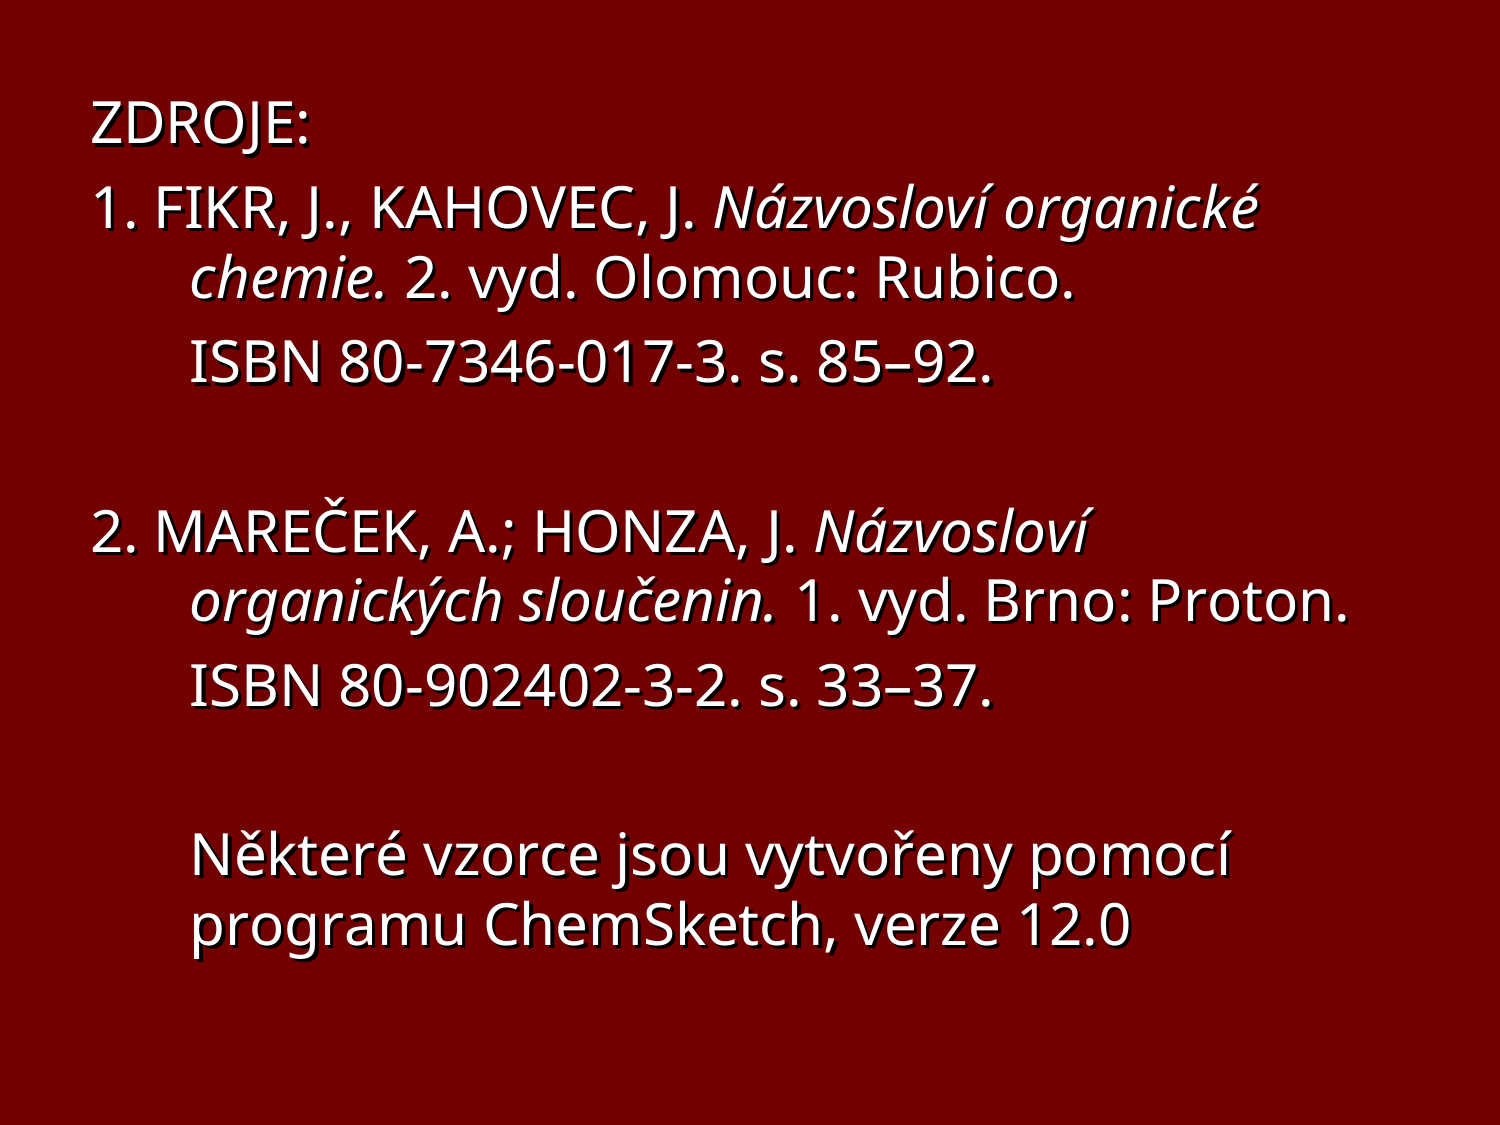

# ZDROJE:
1. FIKR, J., KAHOVEC, J. Názvosloví organické chemie. 2. vyd. Olomouc: Rubico.
	ISBN 80-7346-017-3. s. 85–92.
2. MAREČEK, A.; HONZA, J. Názvosloví organických sloučenin. 1. vyd. Brno: Proton.
	ISBN 80-902402-3-2. s. 33–37.
	Některé vzorce jsou vytvořeny pomocí programu ChemSketch, verze 12.0